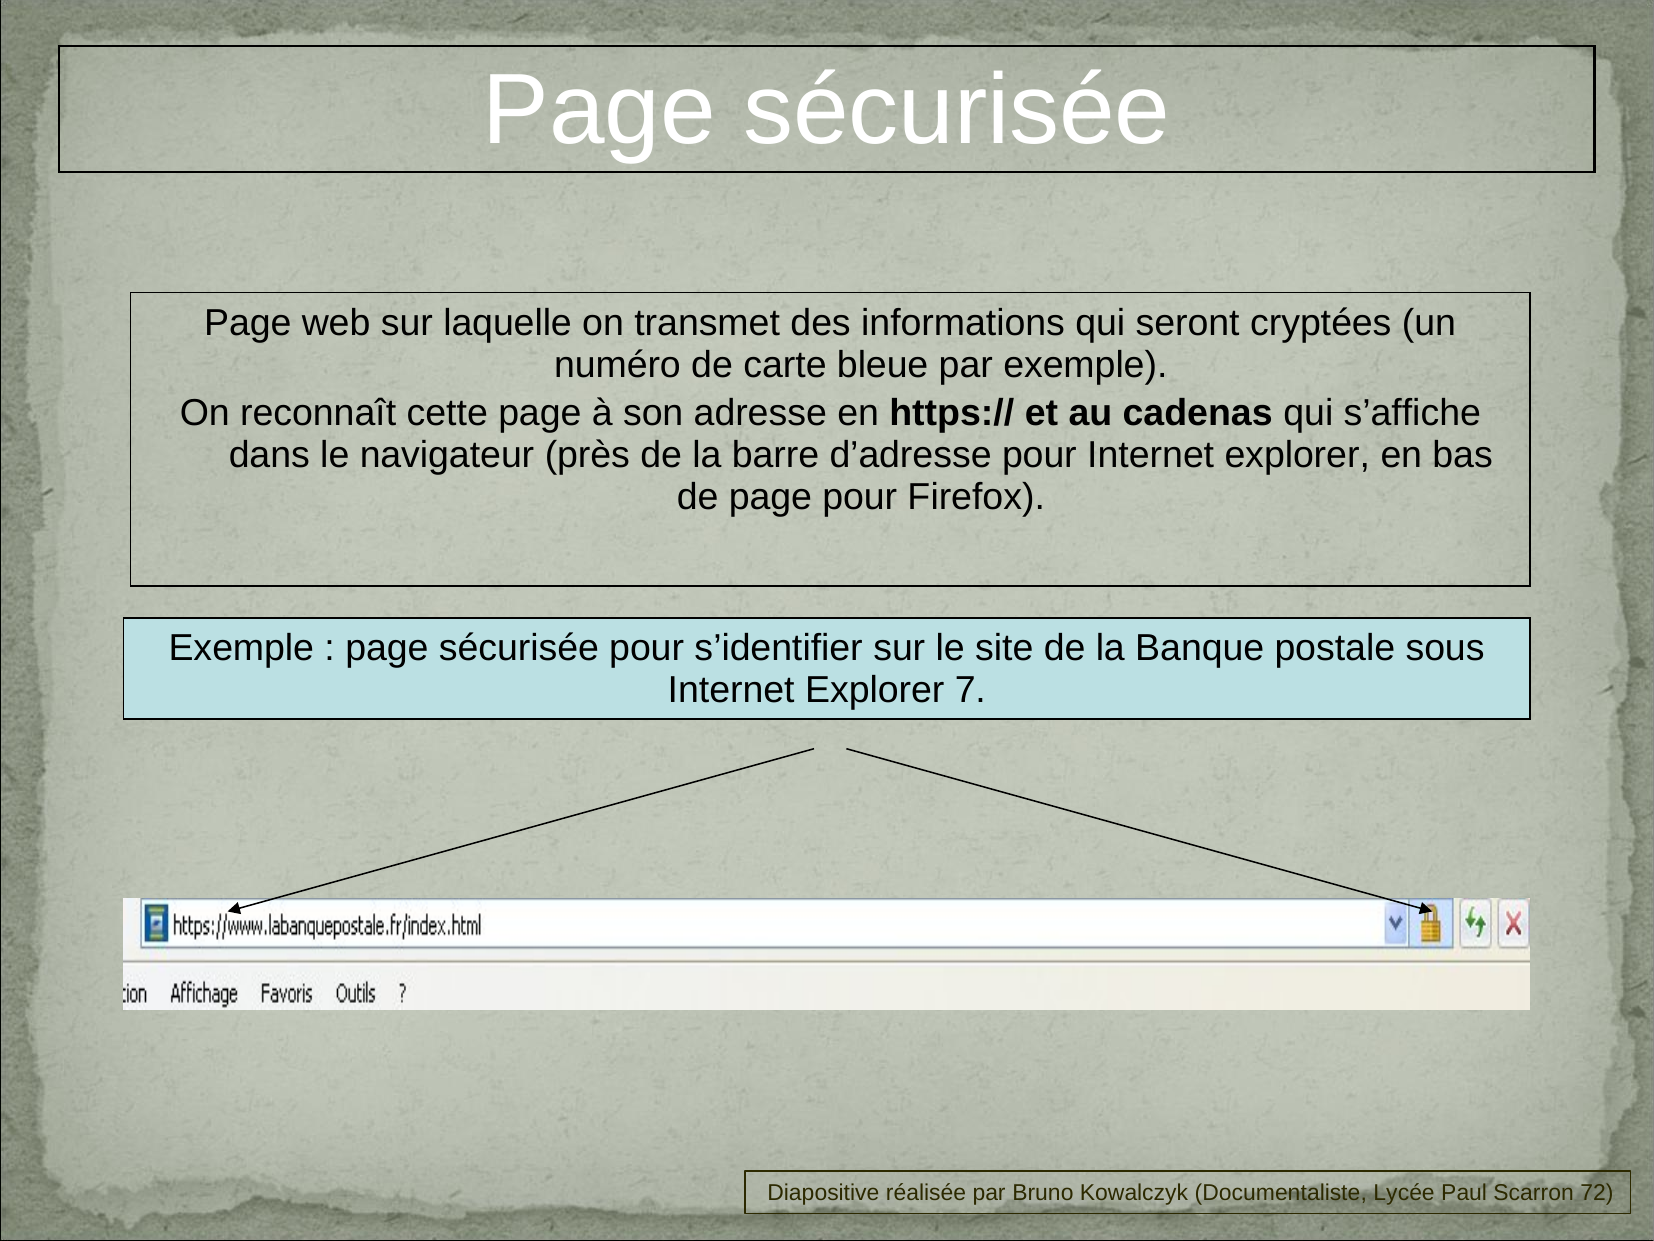

Page sécurisée
Page web sur laquelle on transmet des informations qui seront cryptées (un numéro de carte bleue par exemple).
On reconnaît cette page à son adresse en https:// et au cadenas qui s’affiche dans le navigateur (près de la barre d’adresse pour Internet explorer, en bas de page pour Firefox).
Exemple : page sécurisée pour s’identifier sur le site de la Banque postale sous Internet Explorer 7.
Diapositive réalisée par Bruno Kowalczyk (Documentaliste, Lycée Paul Scarron 72)